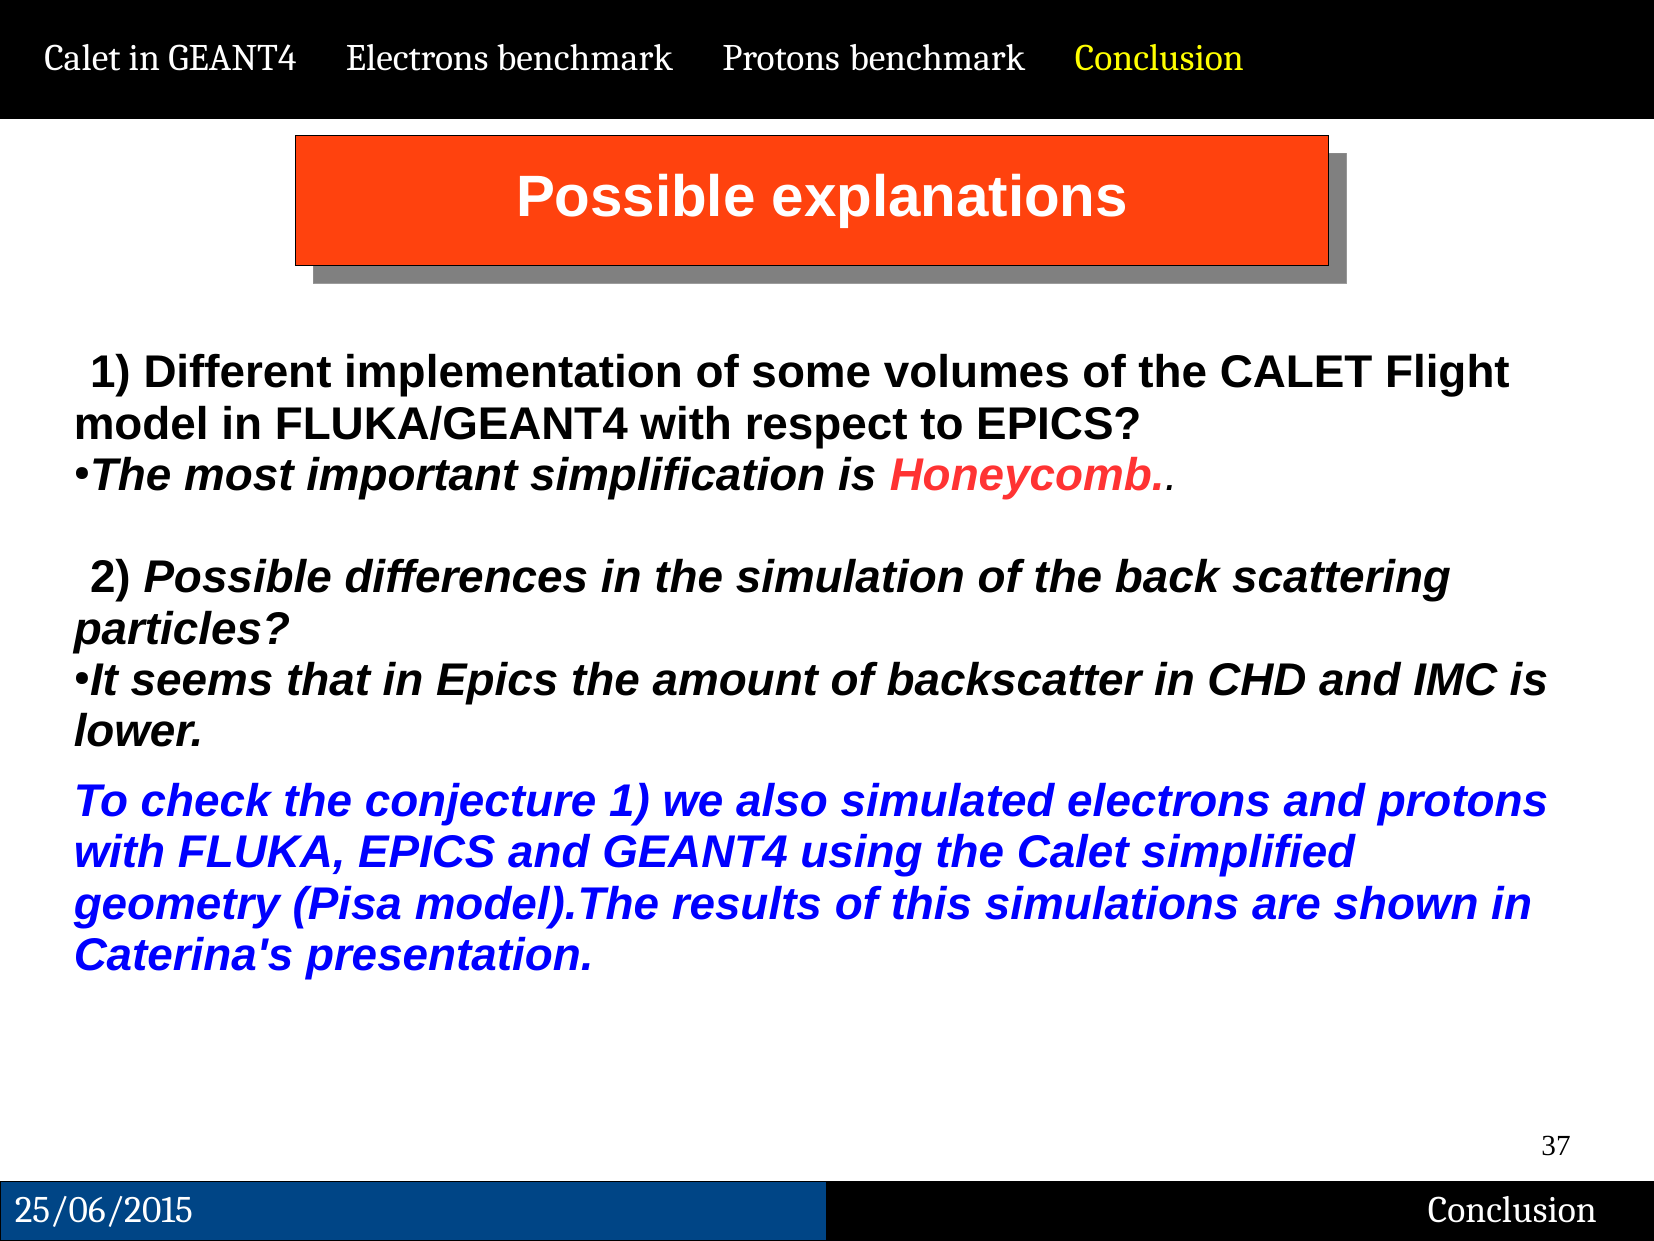

Calet in GEANT4 Electrons benchmark Protons benchmark Conclusion
Possible explanations
1) Different implementation of some volumes of the CALET Flight model in FLUKA/GEANT4 with respect to EPICS?
The most important simplification is Honeycomb..
2) Possible differences in the simulation of the back scattering particles?
It seems that in Epics the amount of backscatter in CHD and IMC is lower.
To check the conjecture 1) we also simulated electrons and protons with FLUKA, EPICS and GEANT4 using the Calet simplified geometry (Pisa model).The results of this simulations are shown in Caterina's presentation.
37
25/06/2015
Conclusion